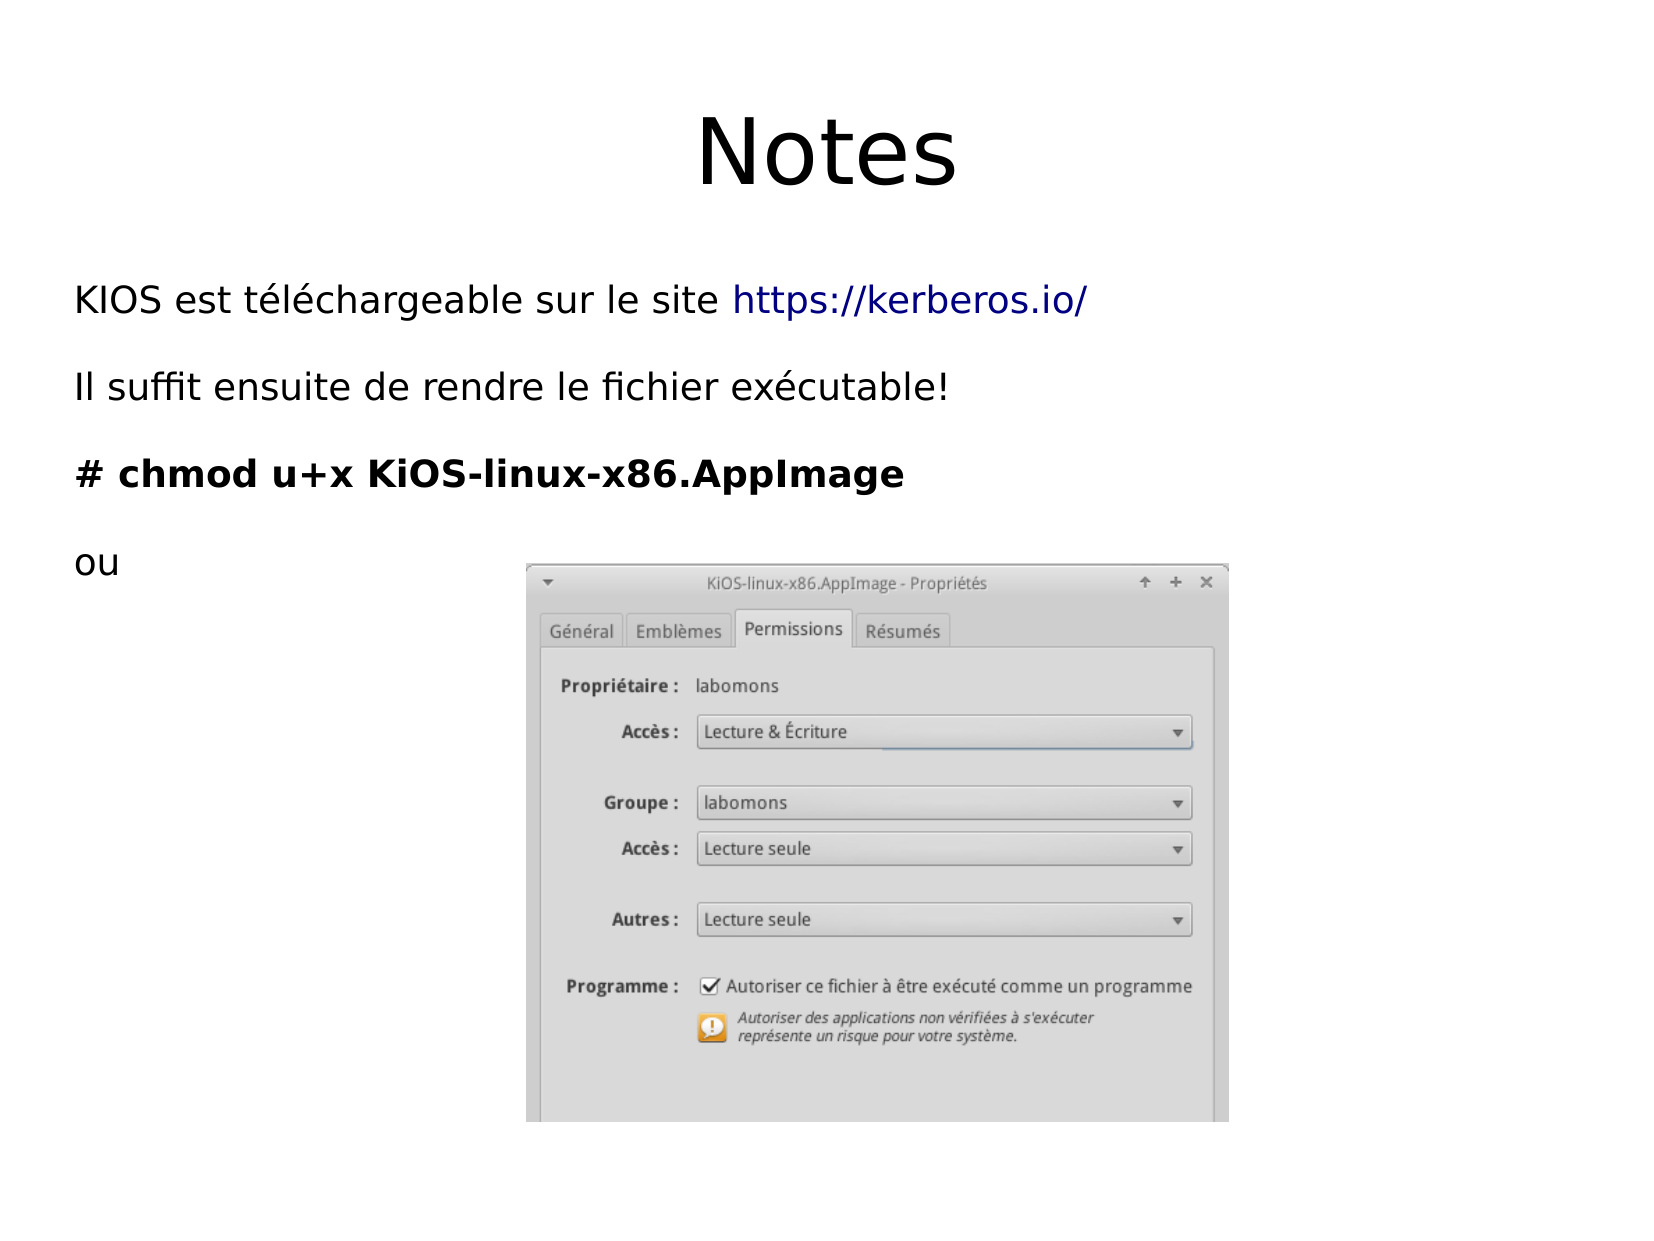

# Notes
KIOS est téléchargeable sur le site https://kerberos.io/
Il suffit ensuite de rendre le fichier exécutable!
# chmod u+x KiOS-linux-x86.AppImage
ou